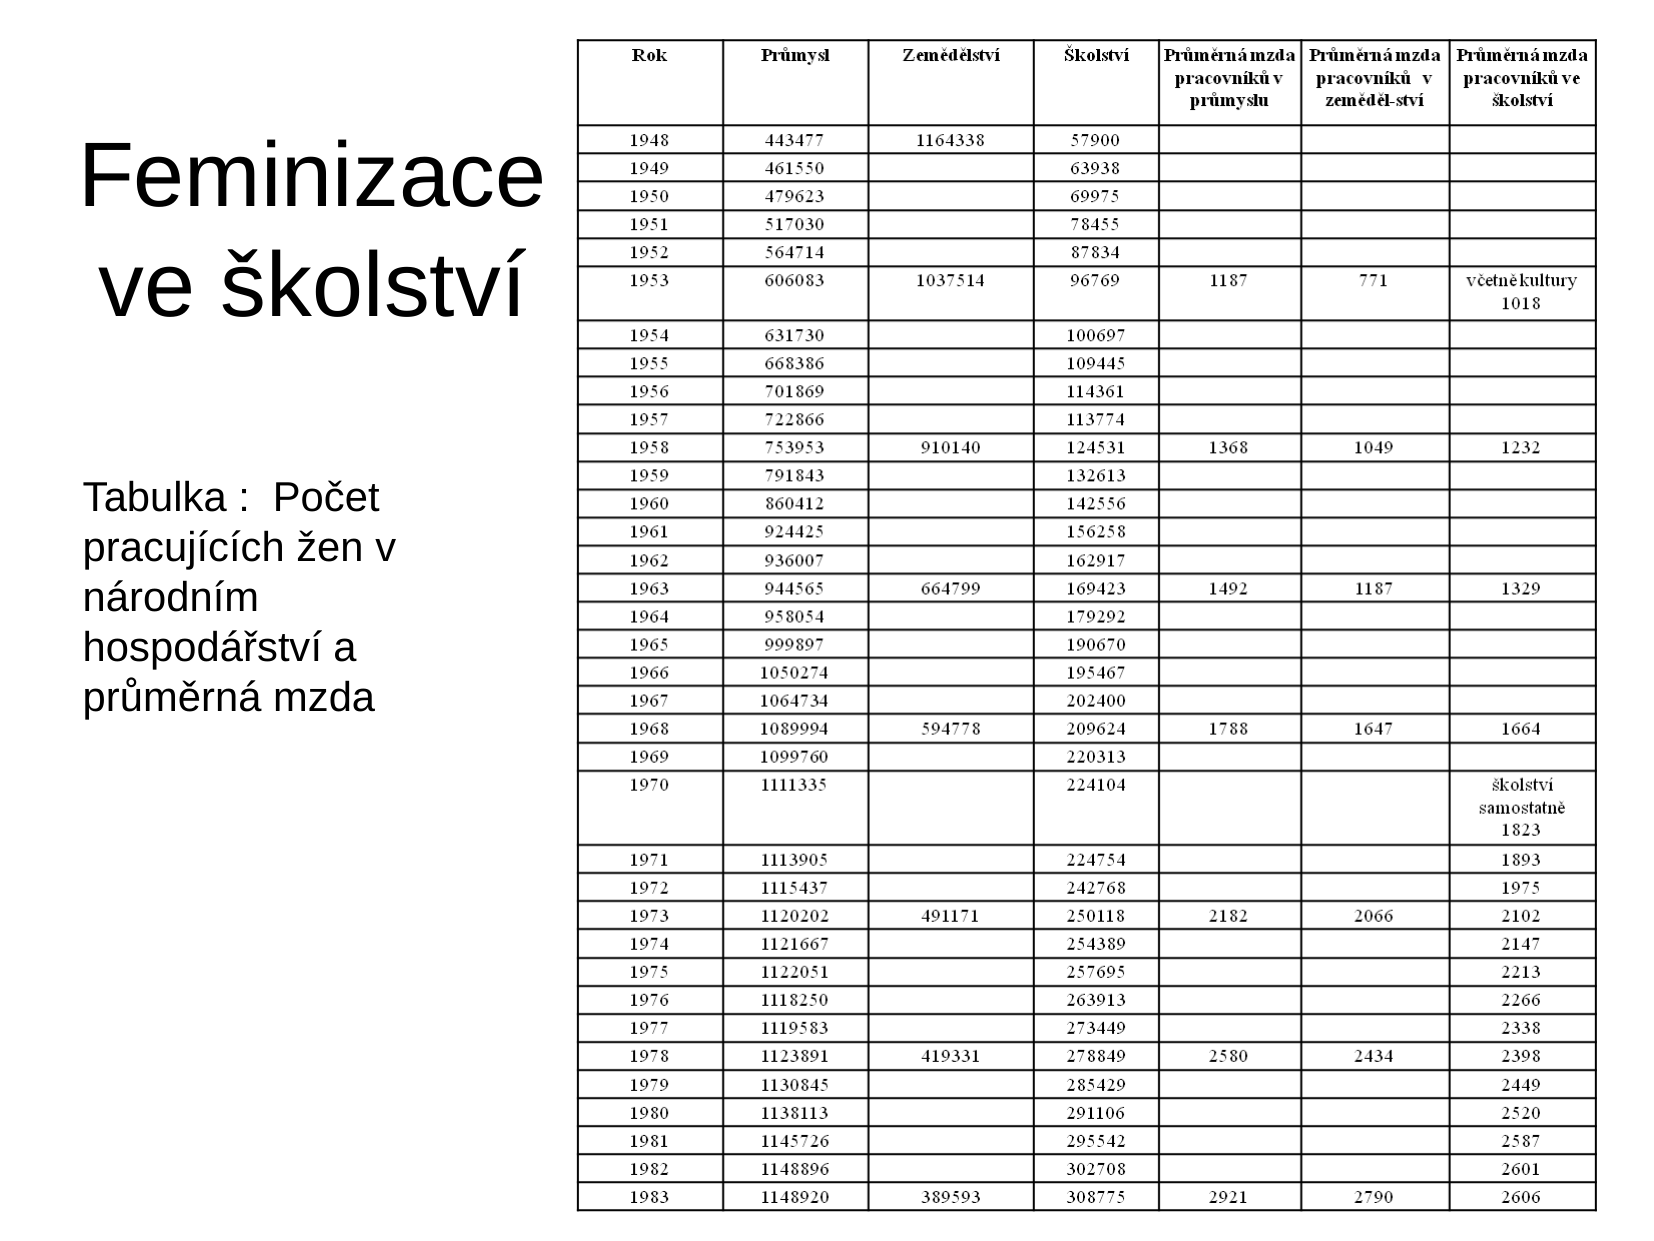

# Feminizace ve školství
Tabulka : Počet pracujících žen v národním hospodářství a průměrná mzda